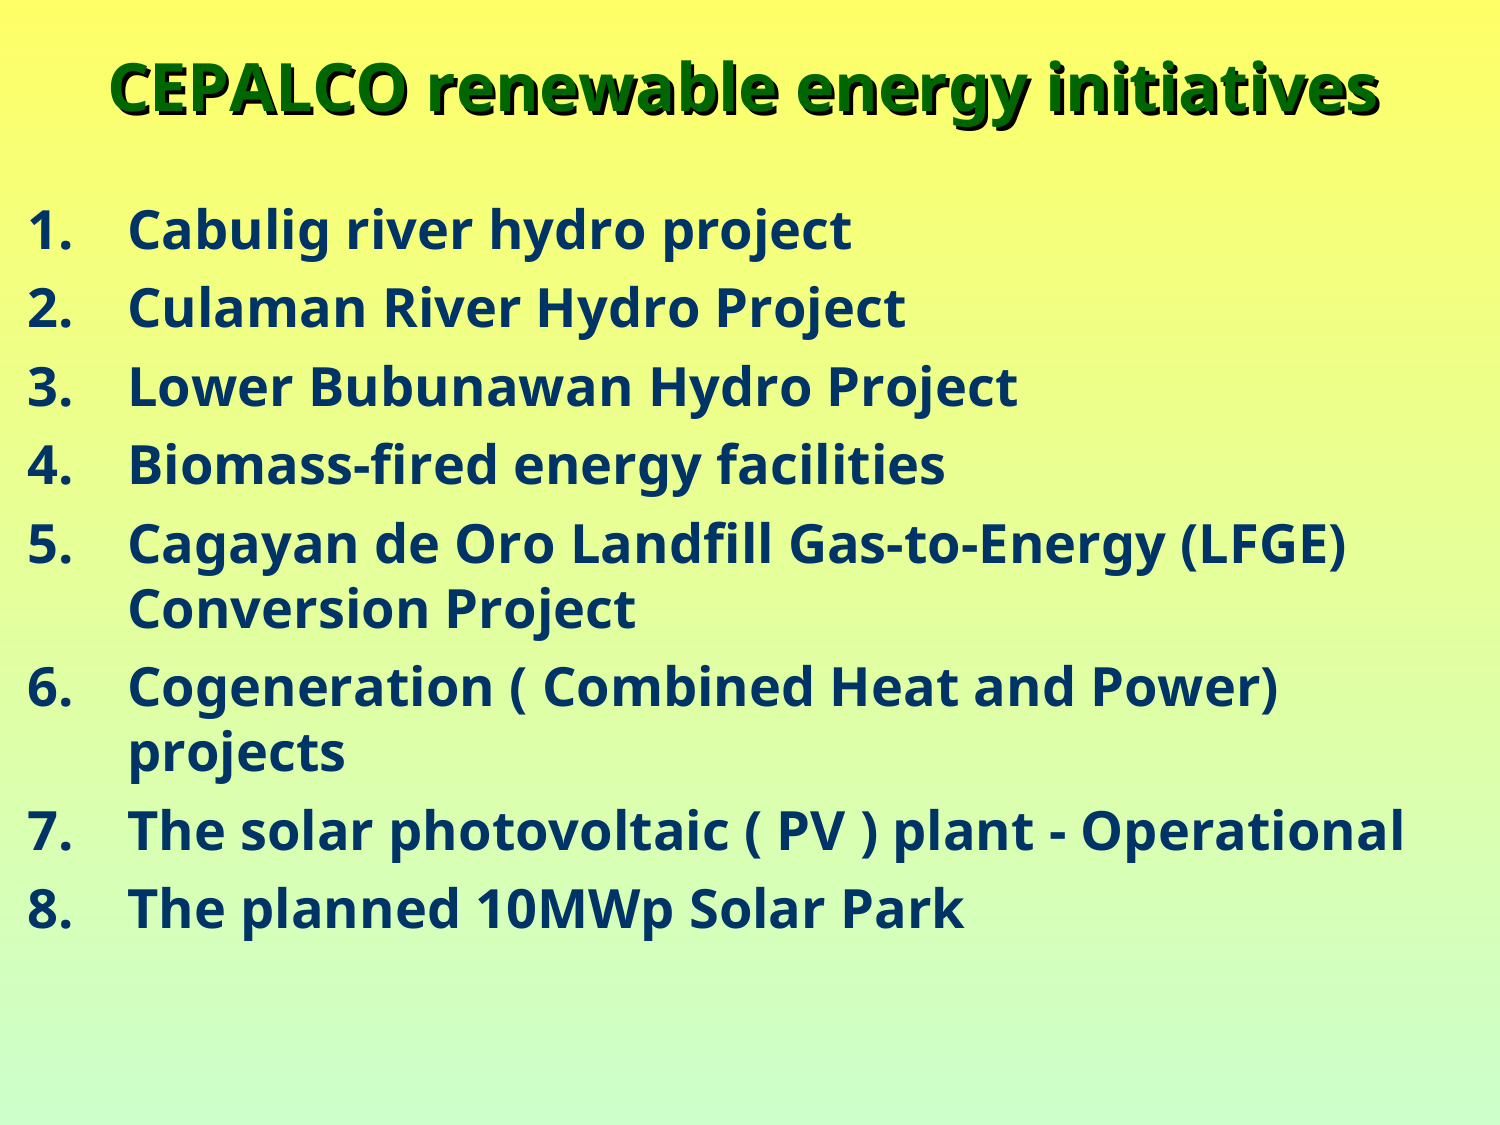

# CEPALCO renewable energy initiatives
Cabulig river hydro project
Culaman River Hydro Project
Lower Bubunawan Hydro Project
Biomass-fired energy facilities
Cagayan de Oro Landfill Gas-to-Energy (LFGE) Conversion Project
Cogeneration ( Combined Heat and Power) projects
The solar photovoltaic ( PV ) plant - Operational
The planned 10MWp Solar Park